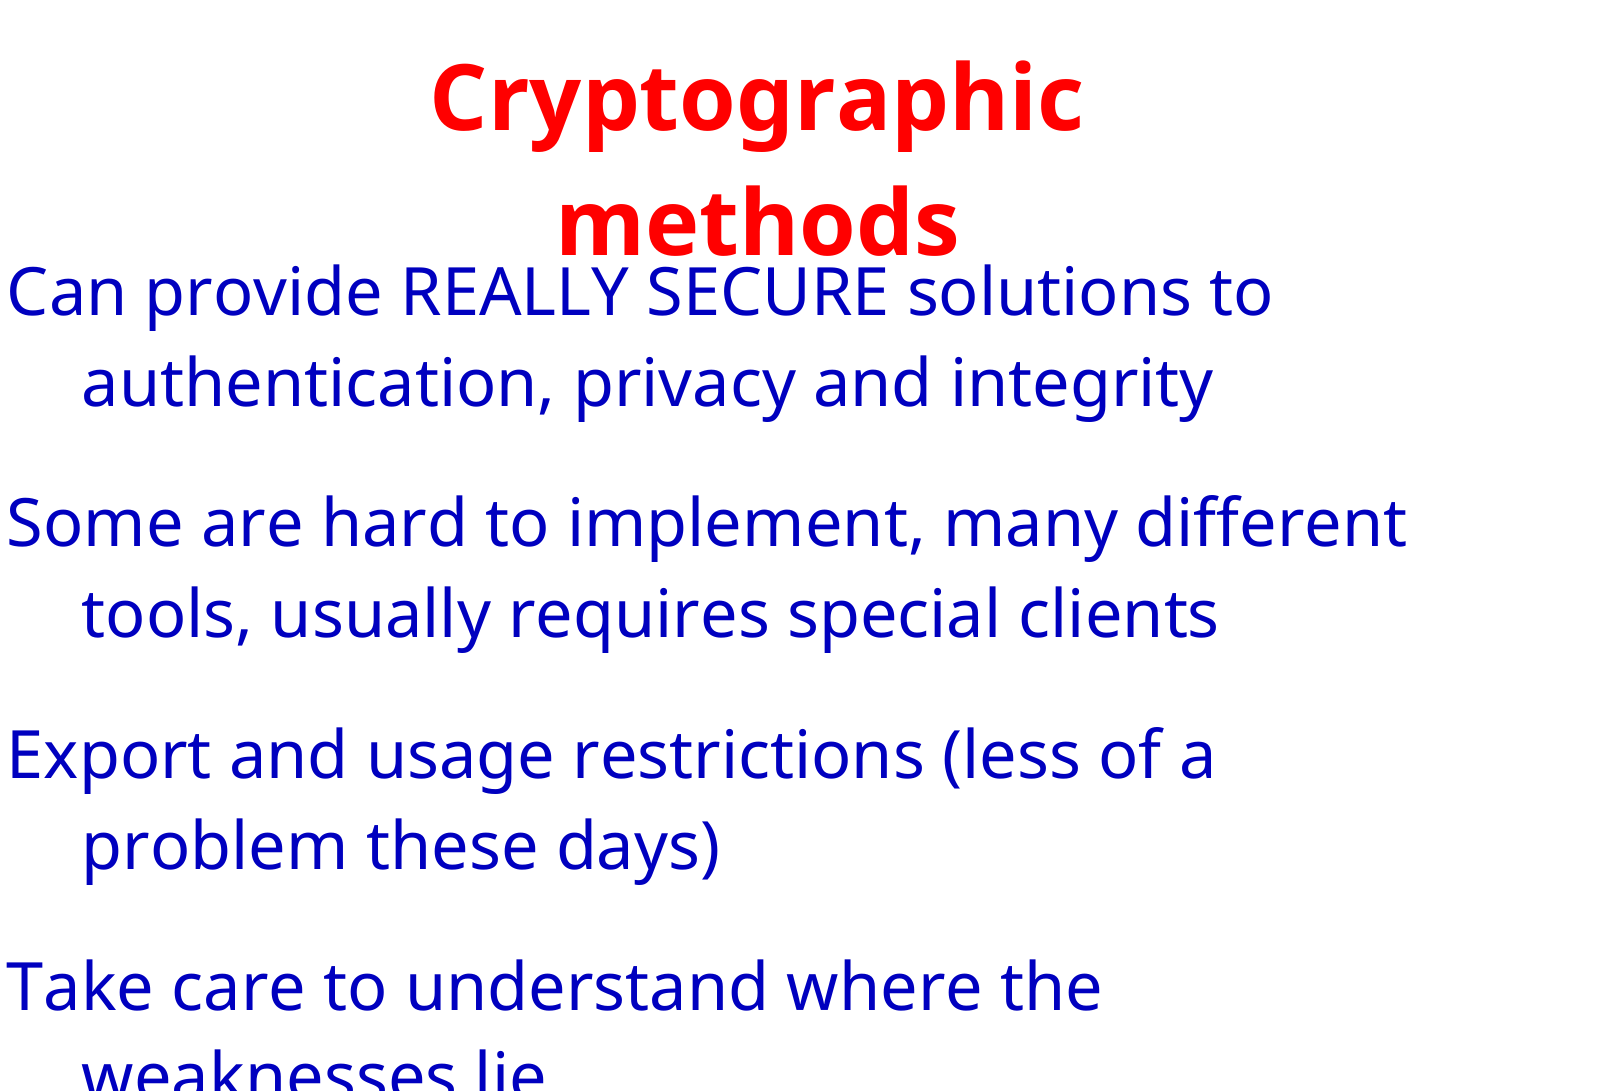

# Cryptographic methods
Can provide REALLY SECURE solutions to authentication, privacy and integrity
Some are hard to implement, many different tools, usually requires special clients
Export and usage restrictions (less of a problem these days)
Take care to understand where the weaknesses lie